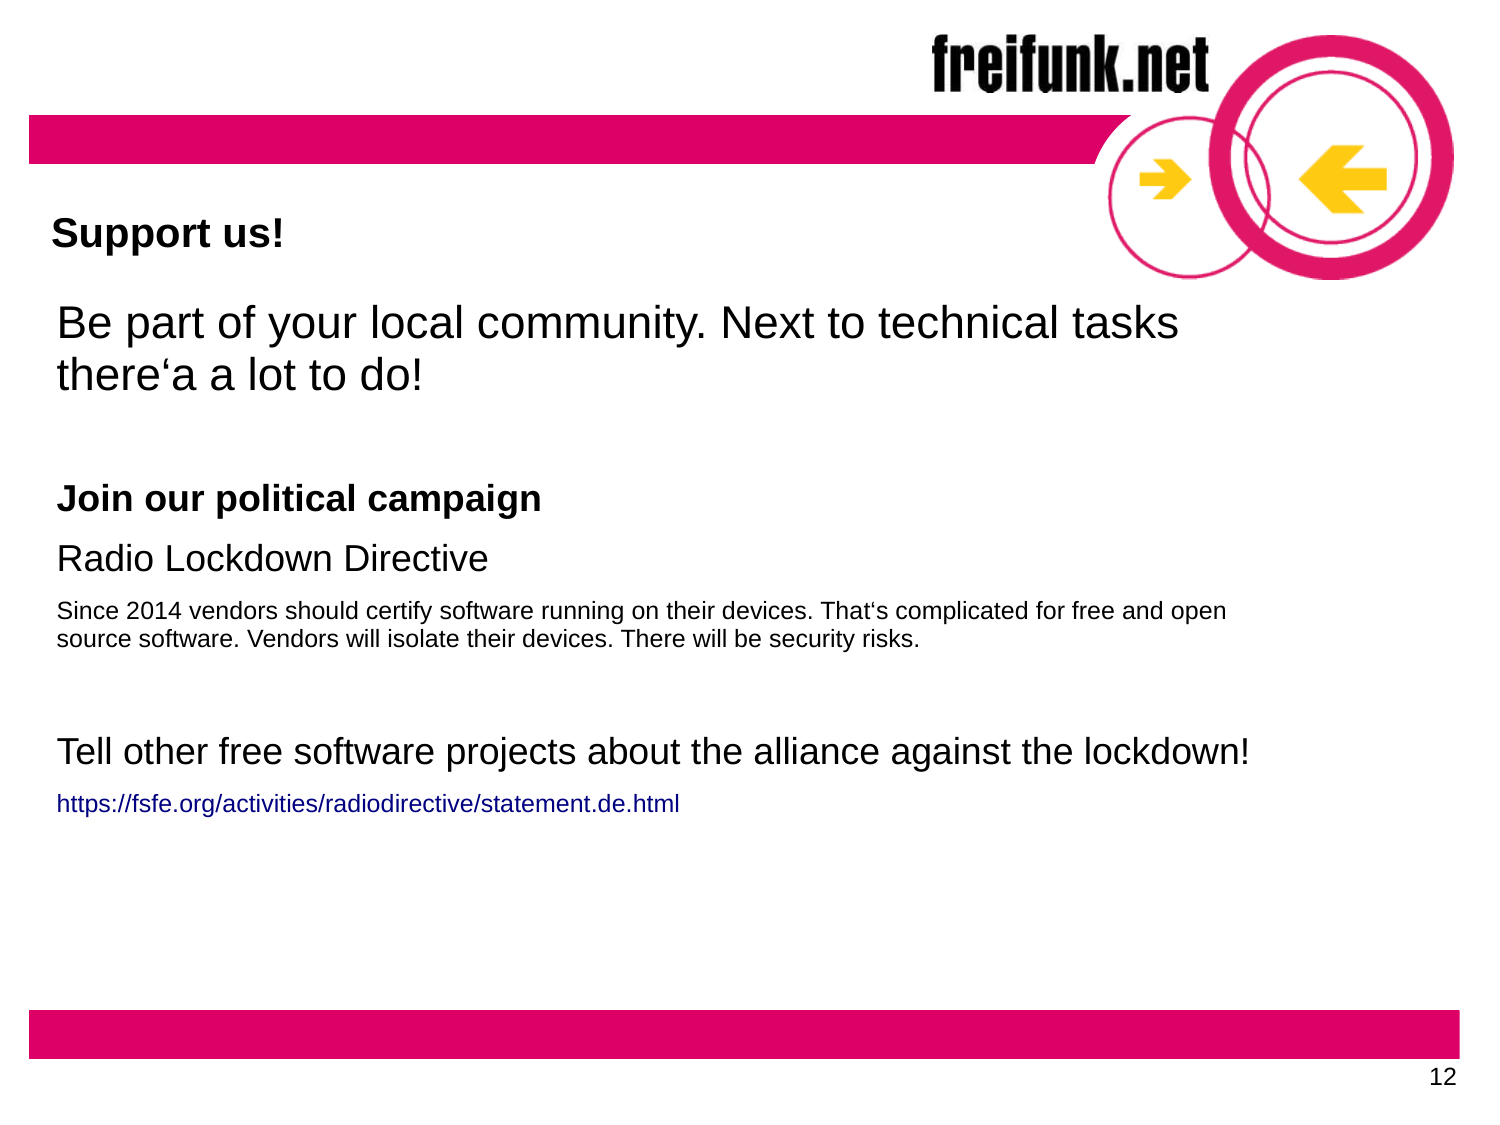

Support us!
Be part of your local community. Next to technical tasks there‘a a lot to do!
Join our political campaign
Radio Lockdown Directive
Since 2014 vendors should certify software running on their devices. That‘s complicated for free and open source software. Vendors will isolate their devices. There will be security risks.
Tell other free software projects about the alliance against the lockdown!
https://fsfe.org/activities/radiodirective/statement.de.html
12